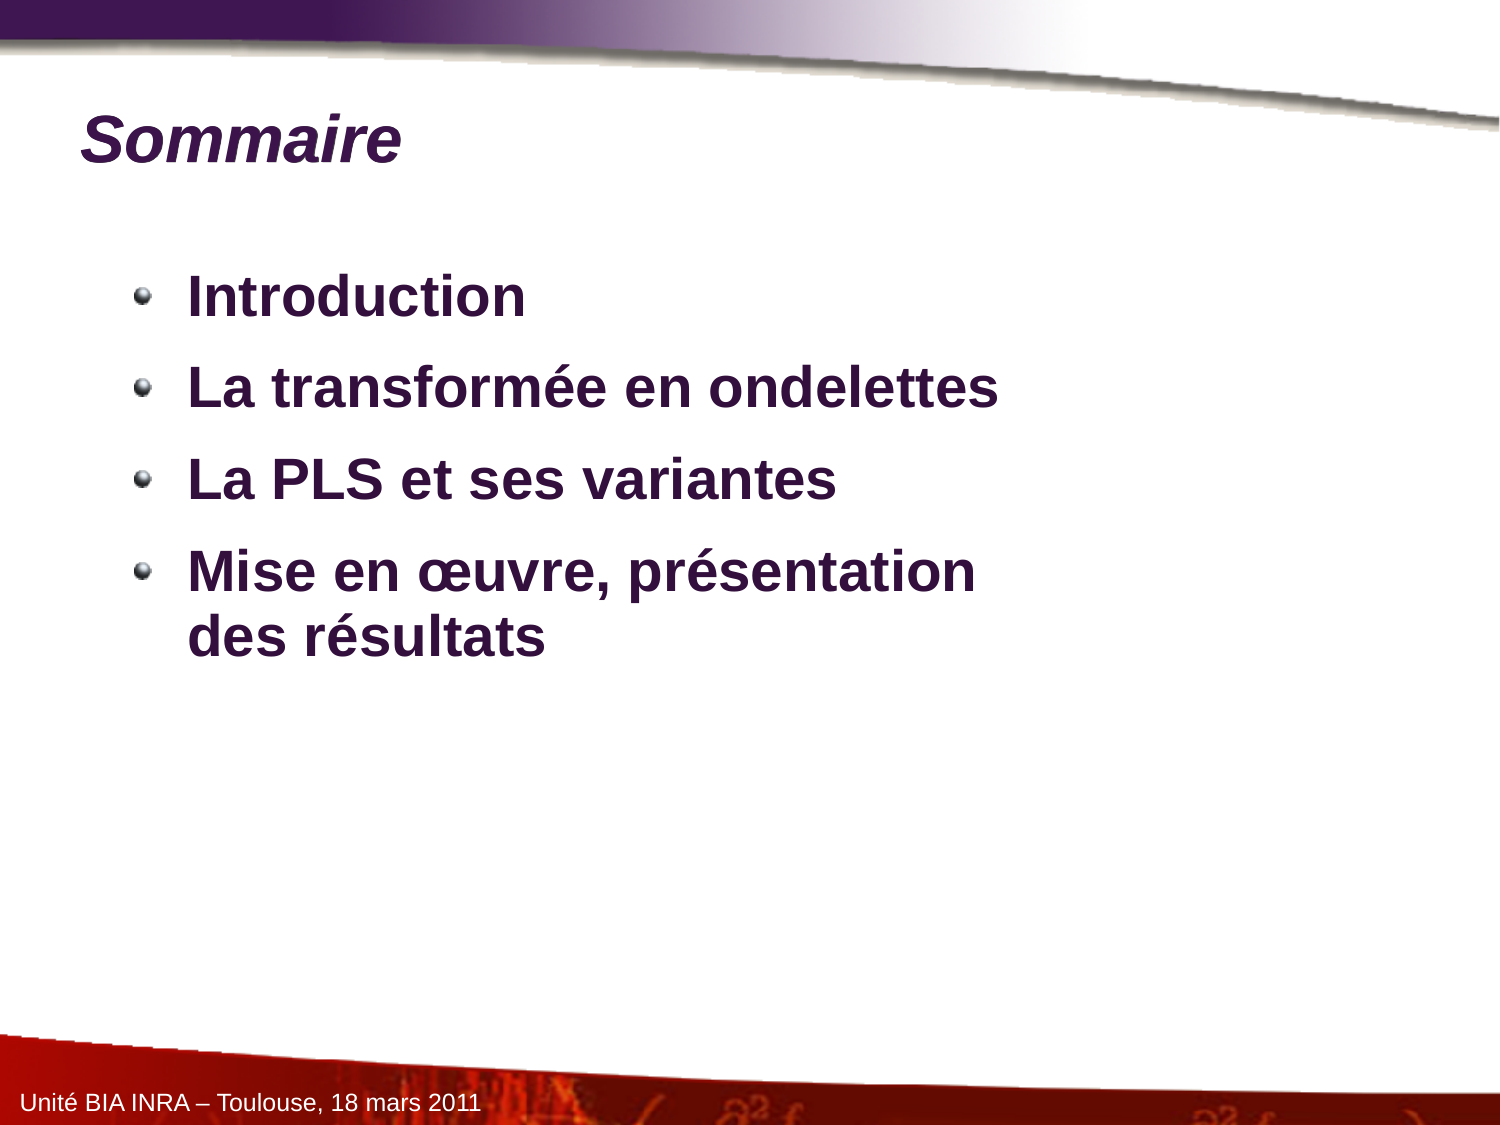

# Sommaire
Introduction
La transformée en ondelettes
La PLS et ses variantes
Mise en œuvre, présentation des résultats